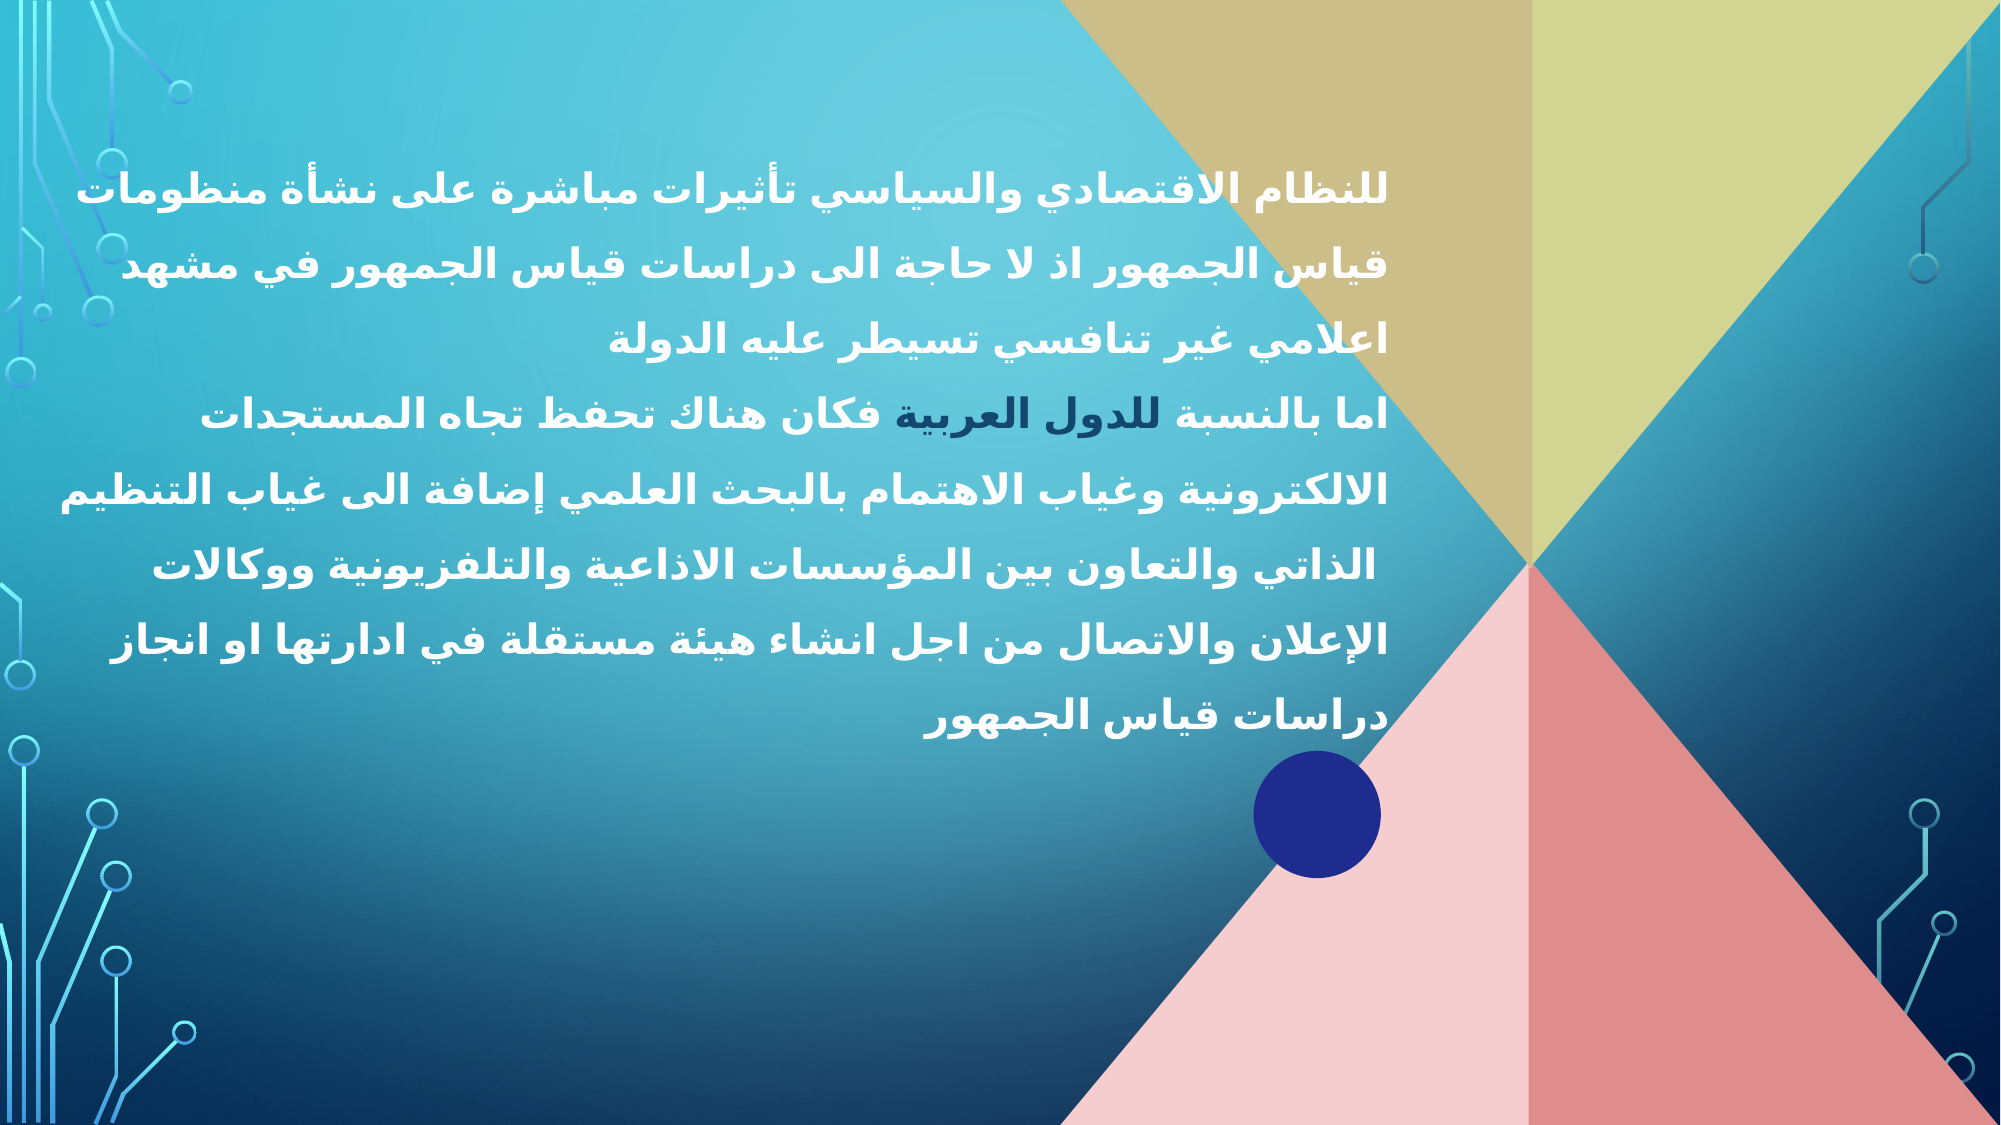

# للنظام الاقتصادي والسياسي تأثيرات مباشرة على نشأة منظومات قياس الجمهور اذ لا حاجة الى دراسات قياس الجمهور في مشهد اعلامي غير تنافسي تسيطر عليه الدولة
اما بالنسبة للدول العربية فكان هناك تحفظ تجاه المستجدات الالكترونية وغياب الاهتمام بالبحث العلمي إضافة الى غياب التنظيم الذاتي والتعاون بين المؤسسات الاذاعية والتلفزيونية ووكالات الإعلان والاتصال من اجل انشاء هيئة مستقلة في ادارتها او انجاز دراسات قياس الجمهور